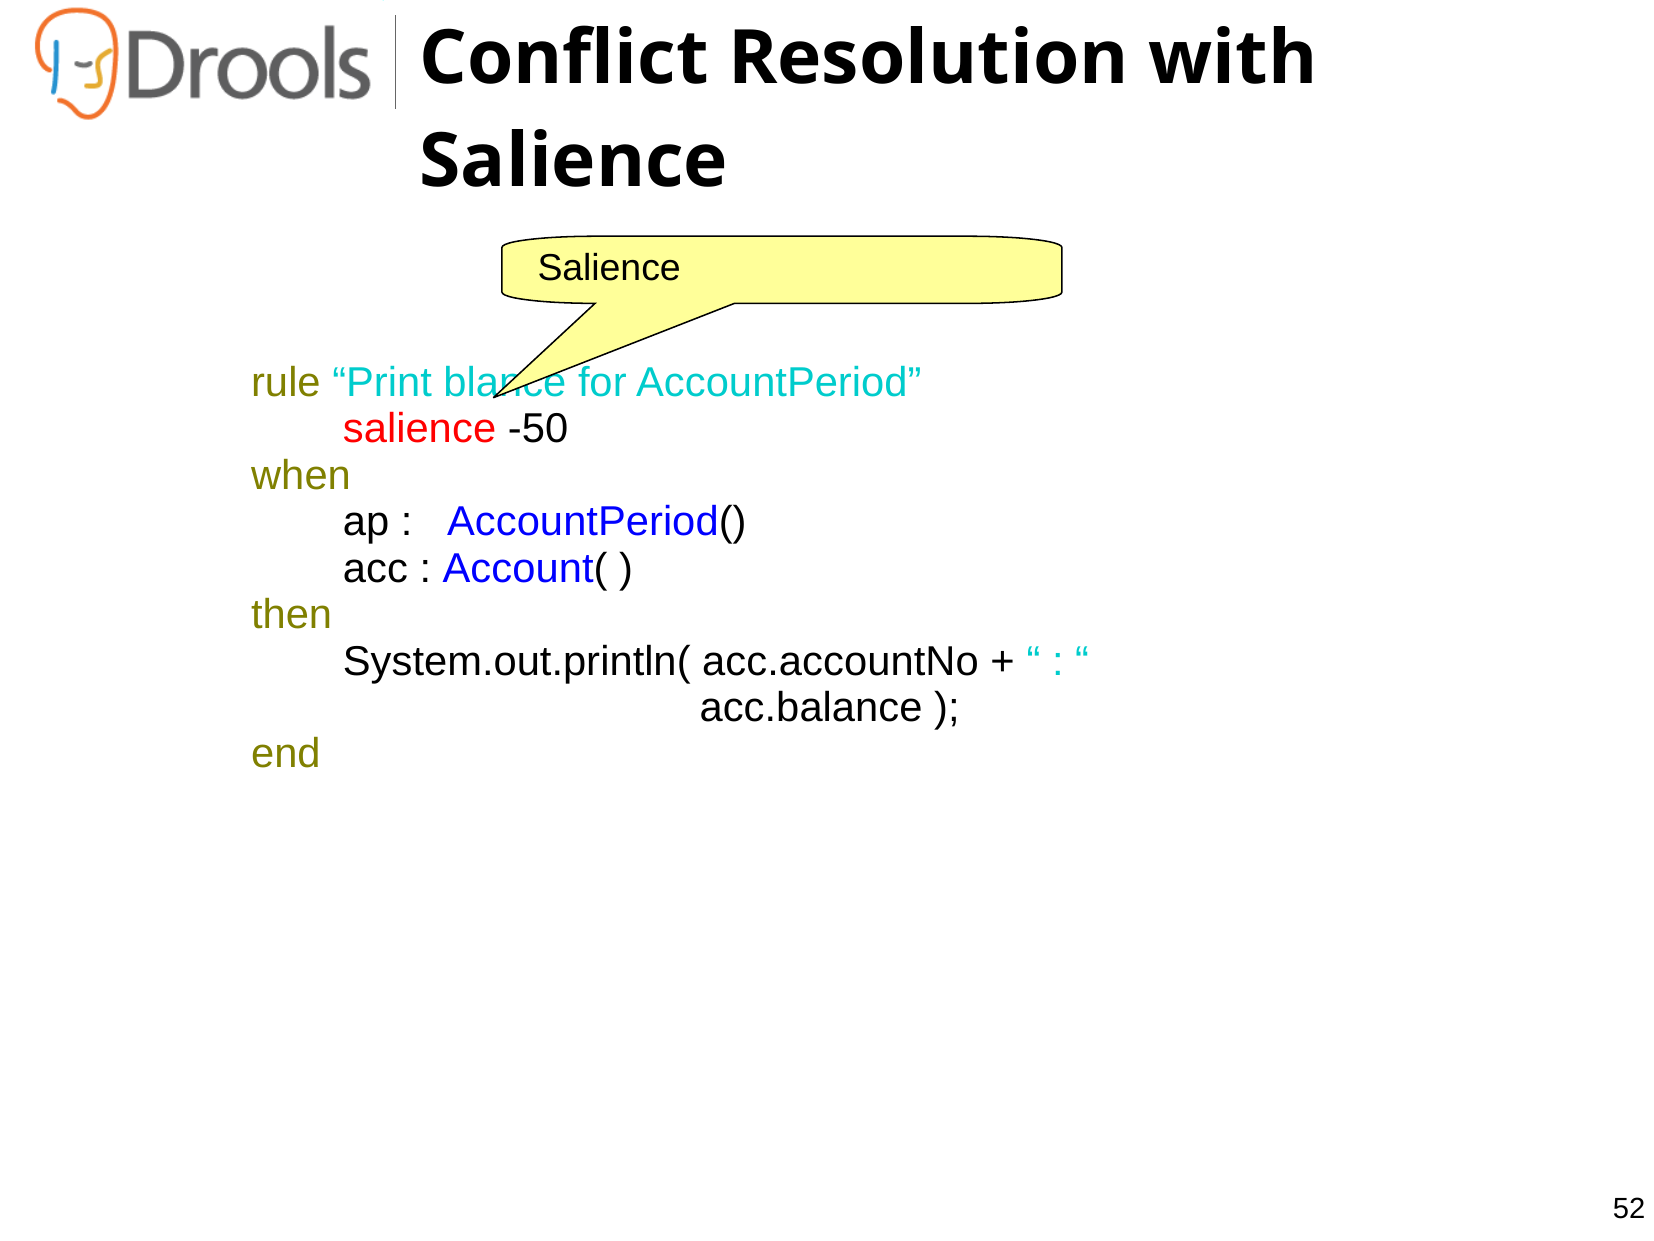

# Conflict Resolution with Salience
Salience
rule “Print blance for AccountPeriod”
 salience -50
when
 ap : AccountPeriod()
 acc : Account( )
then
 System.out.println( acc.accountNo + “ : “
 acc.balance );
end